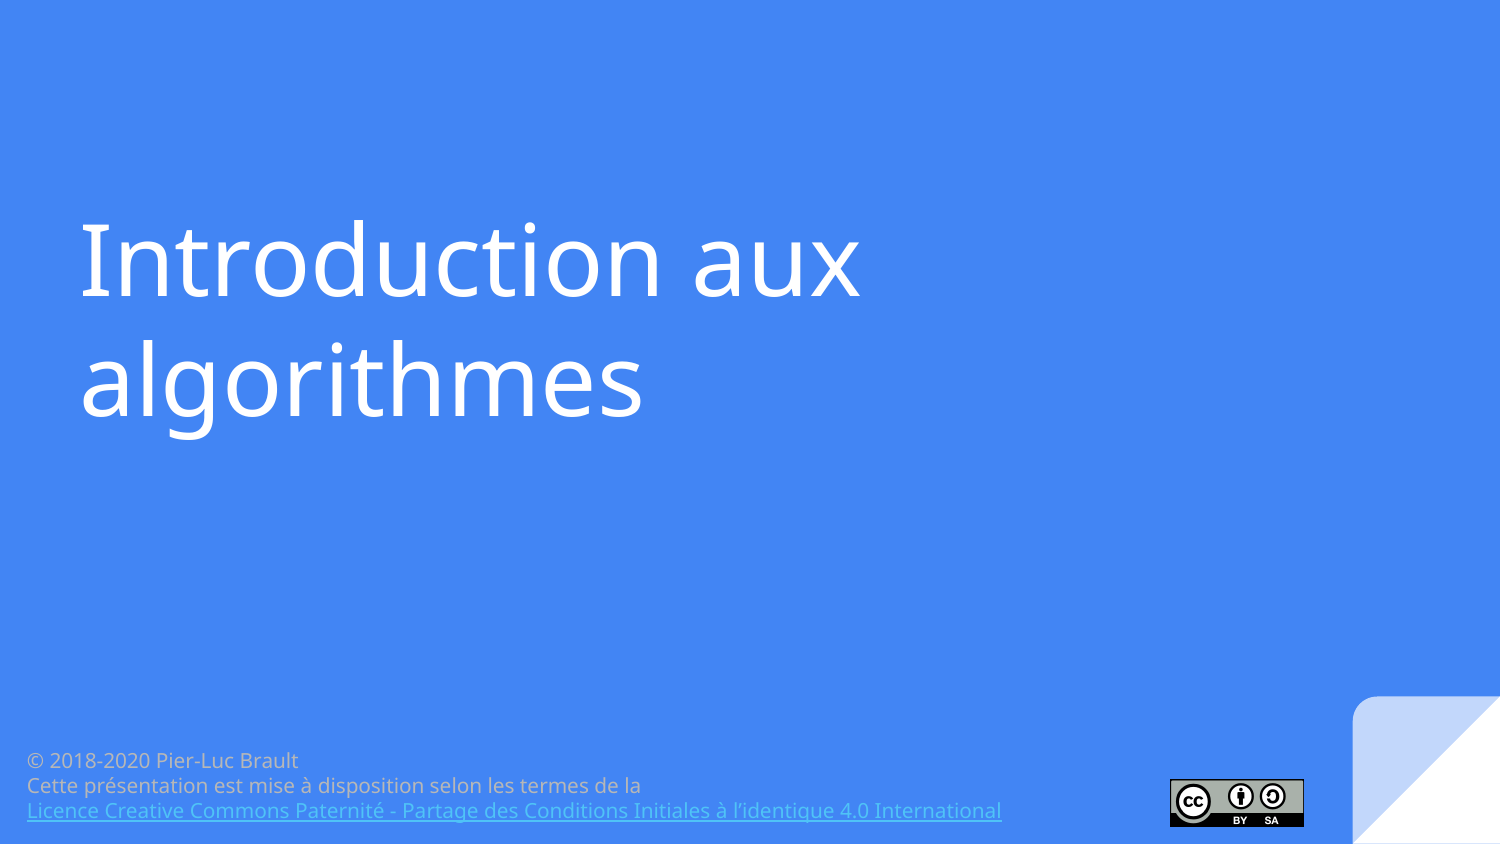

# Introduction aux algorithmes
© 2018-2020 Pier-Luc Brault
Cette présentation est mise à disposition selon les termes de la
Licence Creative Commons Paternité - Partage des Conditions Initiales à l’identique 4.0 International